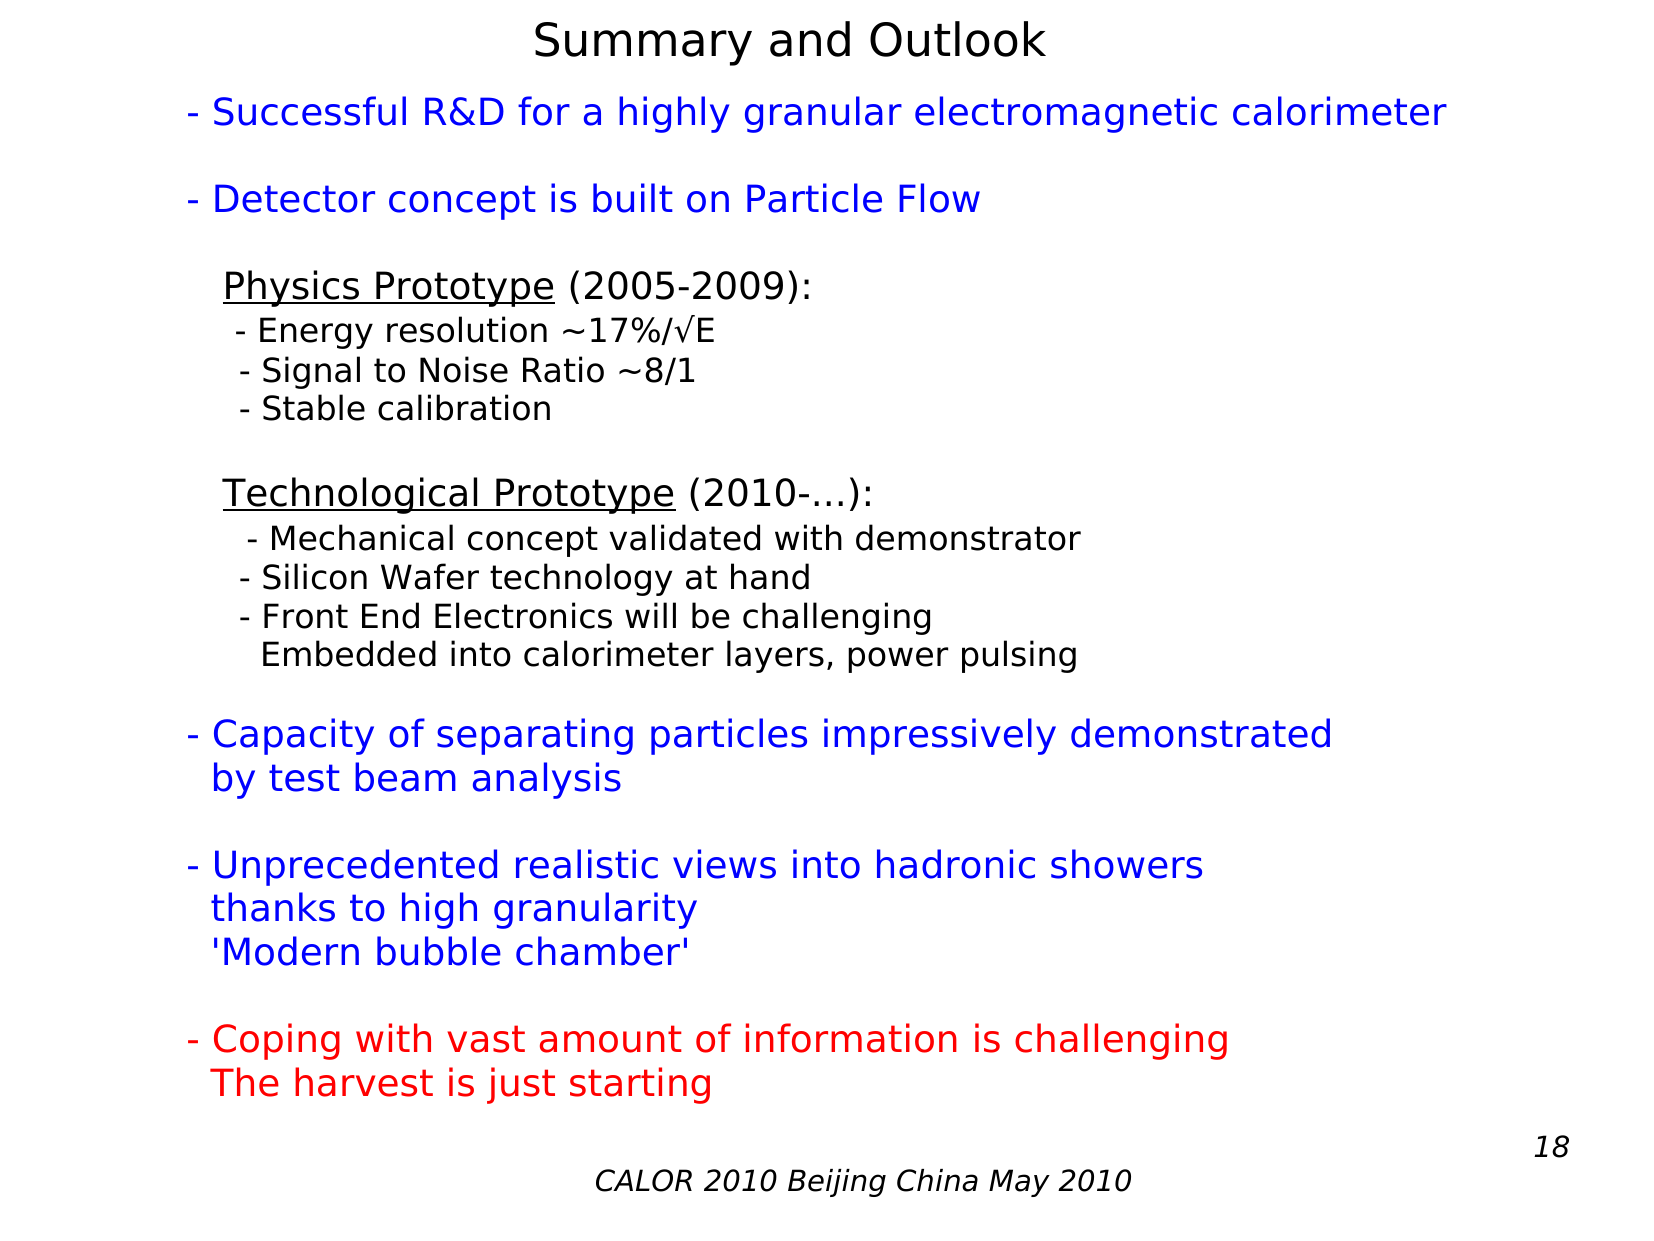

Summary and Outlook
- Successful R&D for a highly granular electromagnetic calorimeter
- Detector concept is built on Particle Flow
 Physics Prototype (2005-2009):
 - Energy resolution ~17%/√E
 - Signal to Noise Ratio ~8/1
 - Stable calibration
 Technological Prototype (2010-...):
 - Mechanical concept validated with demonstrator
 - Silicon Wafer technology at hand
 - Front End Electronics will be challenging
 Embedded into calorimeter layers, power pulsing
- Capacity of separating particles impressively demonstrated
 by test beam analysis
- Unprecedented realistic views into hadronic showers
 thanks to high granularity
 'Modern bubble chamber'
- Coping with vast amount of information is challenging
 The harvest is just starting
Comite d'evaluation
18